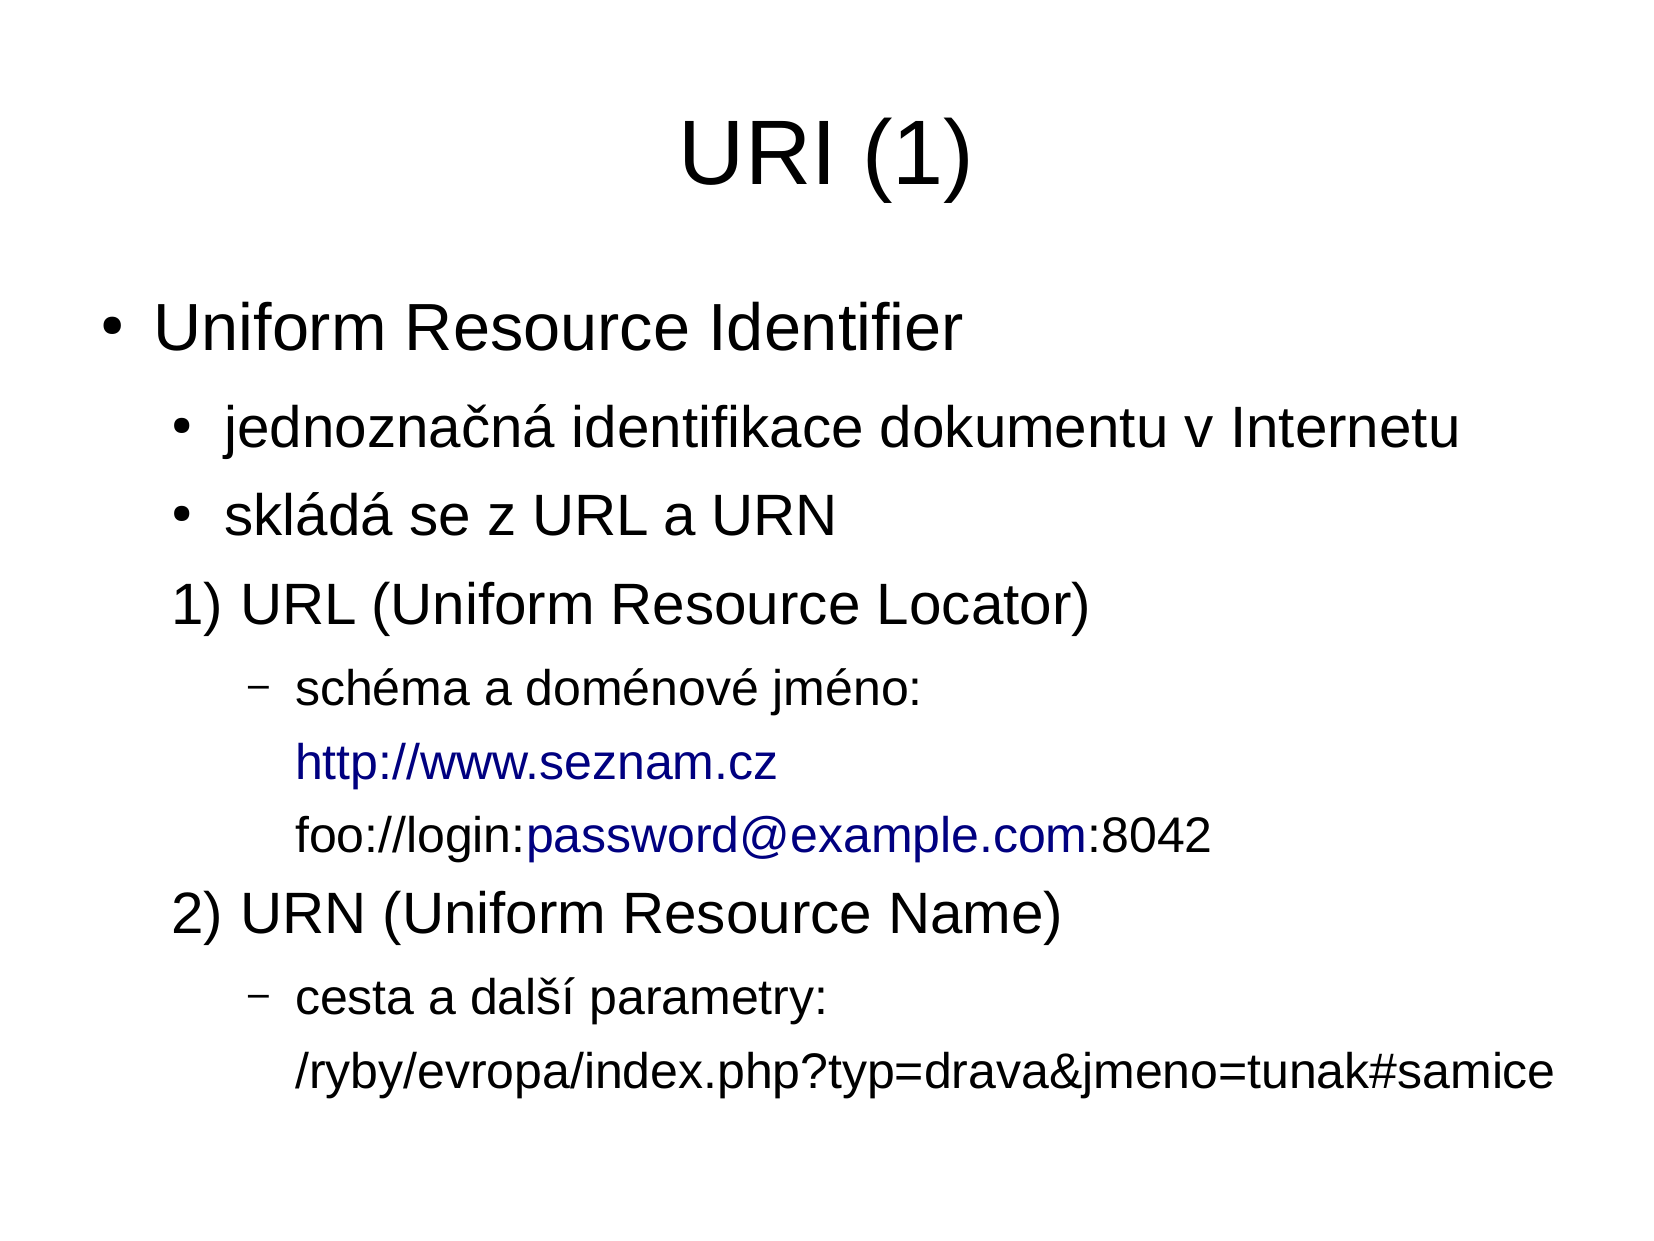

# URI (1)
Uniform Resource Identifier
jednoznačná identifikace dokumentu v Internetu
skládá se z URL a URN
 URL (Uniform Resource Locator)
schéma a doménové jméno:
http://www.seznam.cz
foo://login:password@example.com:8042
 URN (Uniform Resource Name)
cesta a další parametry:
/ryby/evropa/index.php?typ=drava&jmeno=tunak#samice